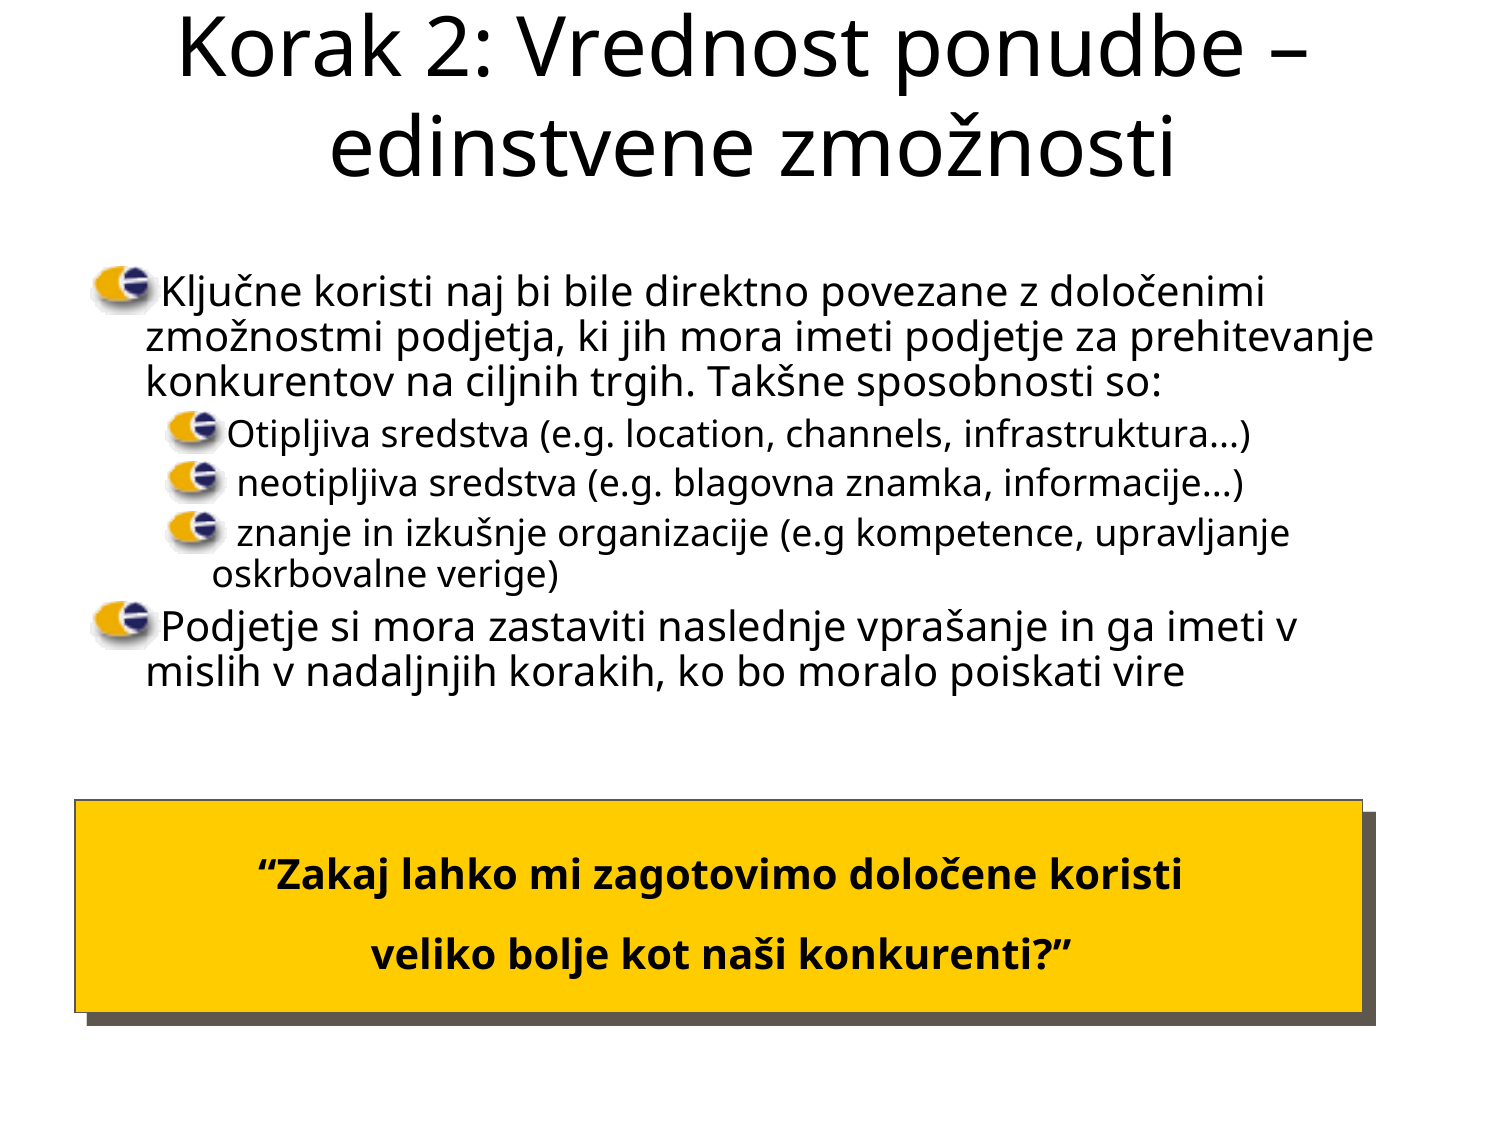

# Korak 2: Vrednost ponudbe – edinstvene zmožnosti
Ključne koristi naj bi bile direktno povezane z določenimi zmožnostmi podjetja, ki jih mora imeti podjetje za prehitevanje konkurentov na ciljnih trgih. Takšne sposobnosti so:
Otipljiva sredstva (e.g. location, channels, infrastruktura...)
 neotipljiva sredstva (e.g. blagovna znamka, informacije...)
 znanje in izkušnje organizacije (e.g kompetence, upravljanje oskrbovalne verige)
Podjetje si mora zastaviti naslednje vprašanje in ga imeti v mislih v nadaljnjih korakih, ko bo moralo poiskati vire
“Zakaj lahko mi zagotovimo določene koristi
veliko bolje kot naši konkurenti?”